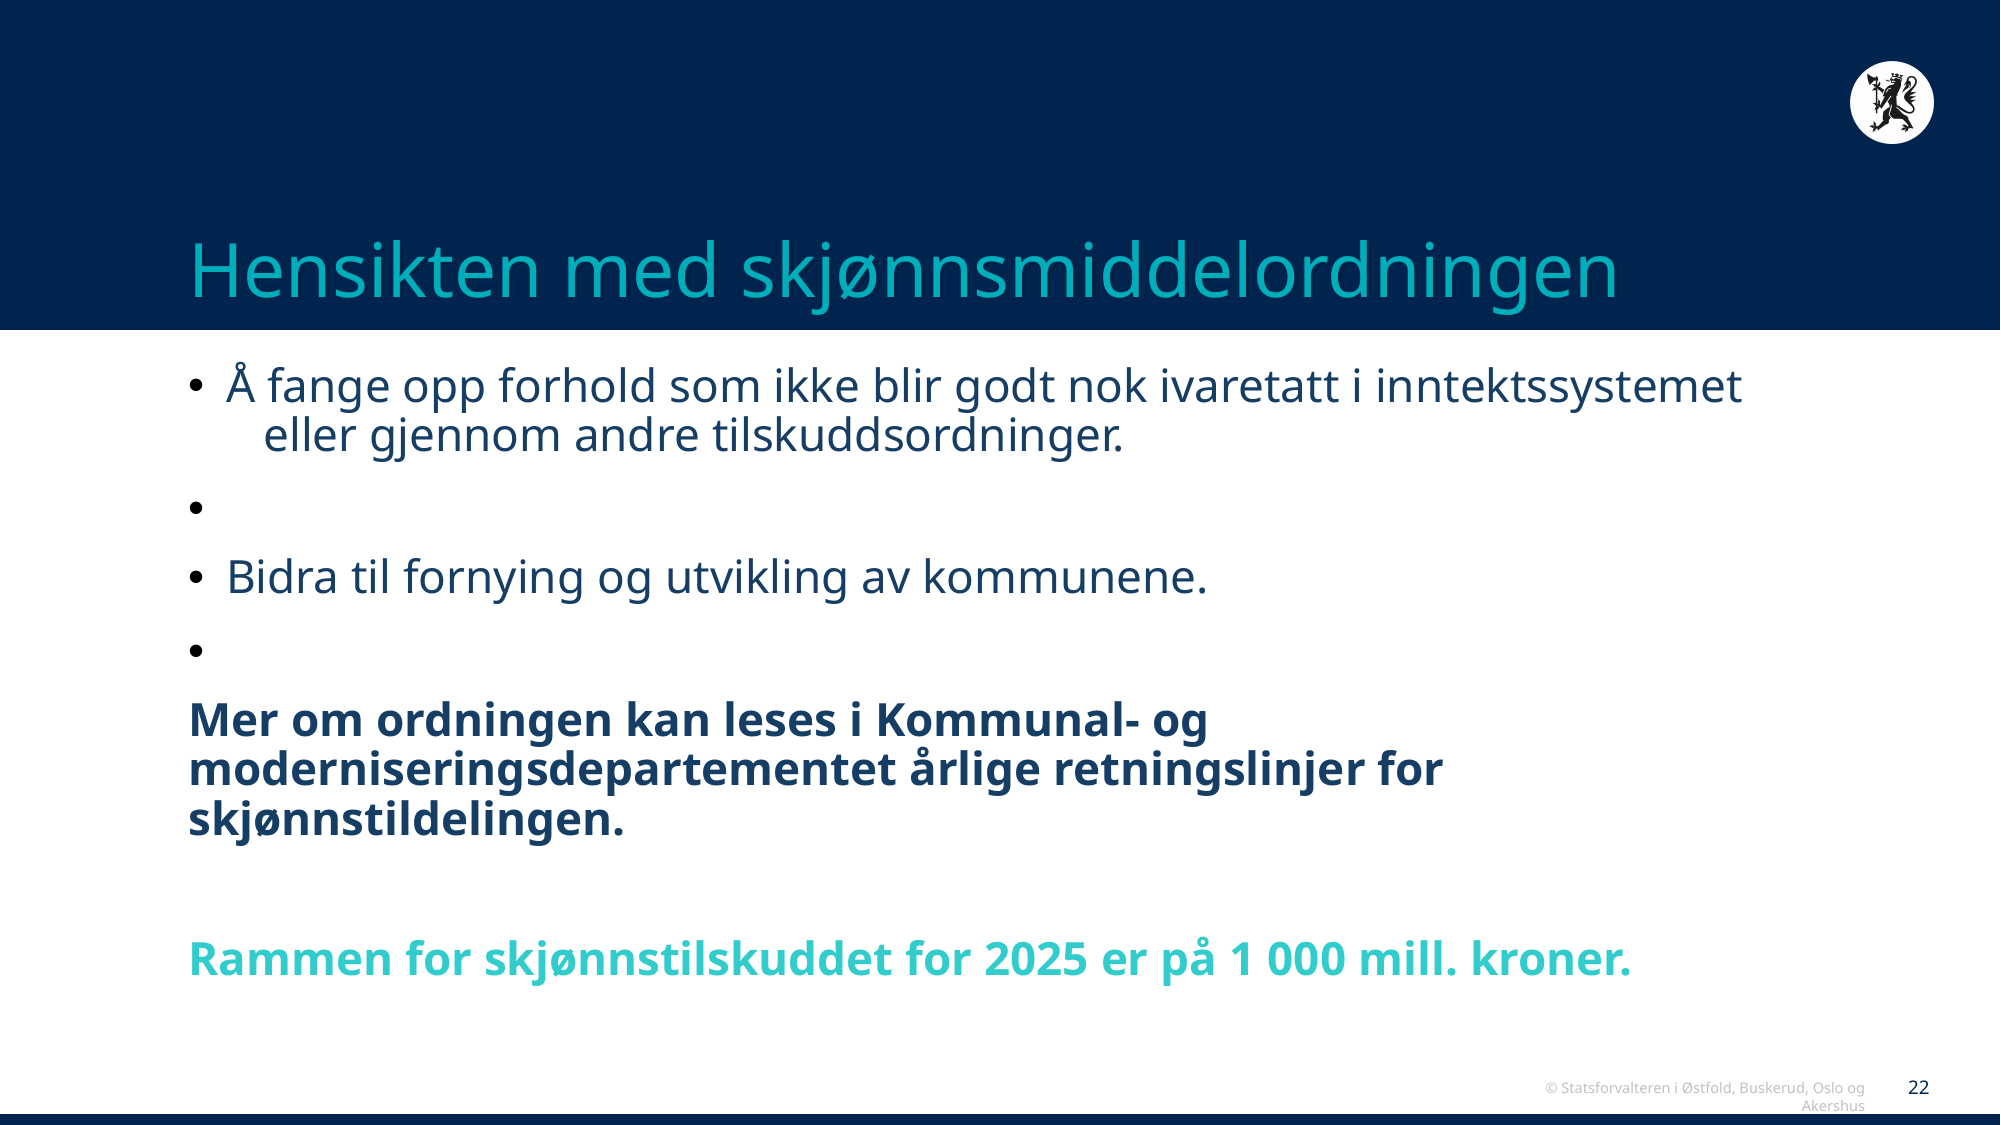

# Hensikten med skjønnsmiddelordningen
Å fange opp forhold som ikke blir godt nok ivaretatt i inntektssystemet eller gjennom andre tilskuddsordninger.
Bidra til fornying og utvikling av kommunene.
Mer om ordningen kan leses i Kommunal- og moderniseringsdepartementet årlige retningslinjer for skjønnstildelingen.
Rammen for skjønnstilskuddet for 2025 er på 1 000 mill. kroner.